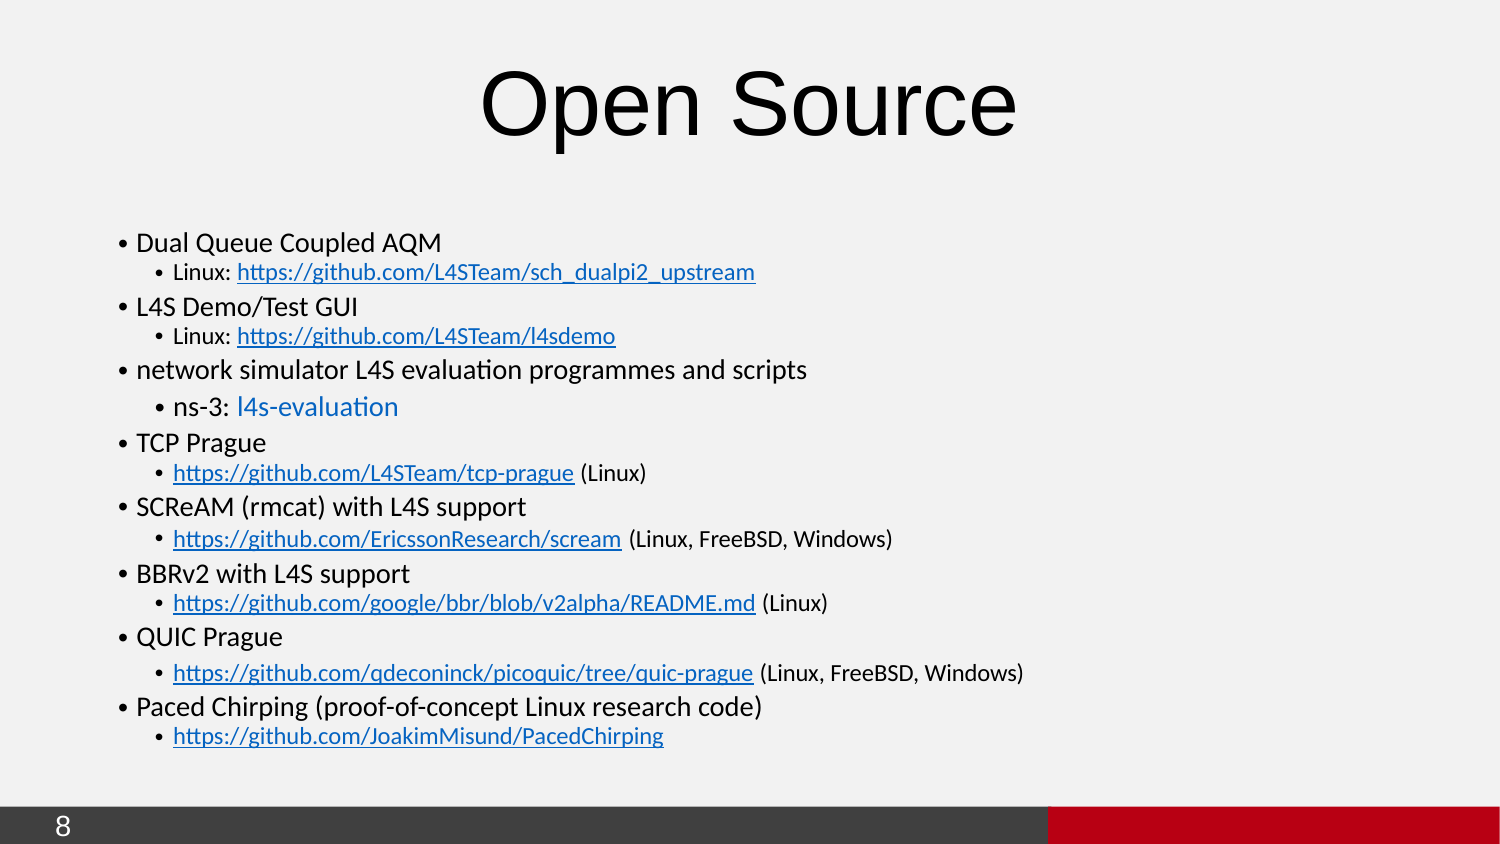

# Open Source
Dual Queue Coupled AQM
Linux: https://github.com/L4STeam/sch_dualpi2_upstream
L4S Demo/Test GUI
Linux: https://github.com/L4STeam/l4sdemo
network simulator L4S evaluation programmes and scripts
ns-3: l4s-evaluation
TCP Prague
https://github.com/L4STeam/tcp-prague (Linux)
SCReAM (rmcat) with L4S support
https://github.com/EricssonResearch/scream (Linux, FreeBSD, Windows)
BBRv2 with L4S support
https://github.com/google/bbr/blob/v2alpha/README.md (Linux)
QUIC Prague
https://github.com/qdeconinck/picoquic/tree/quic-prague (Linux, FreeBSD, Windows)
Paced Chirping (proof-of-concept Linux research code)
https://github.com/JoakimMisund/PacedChirping
8